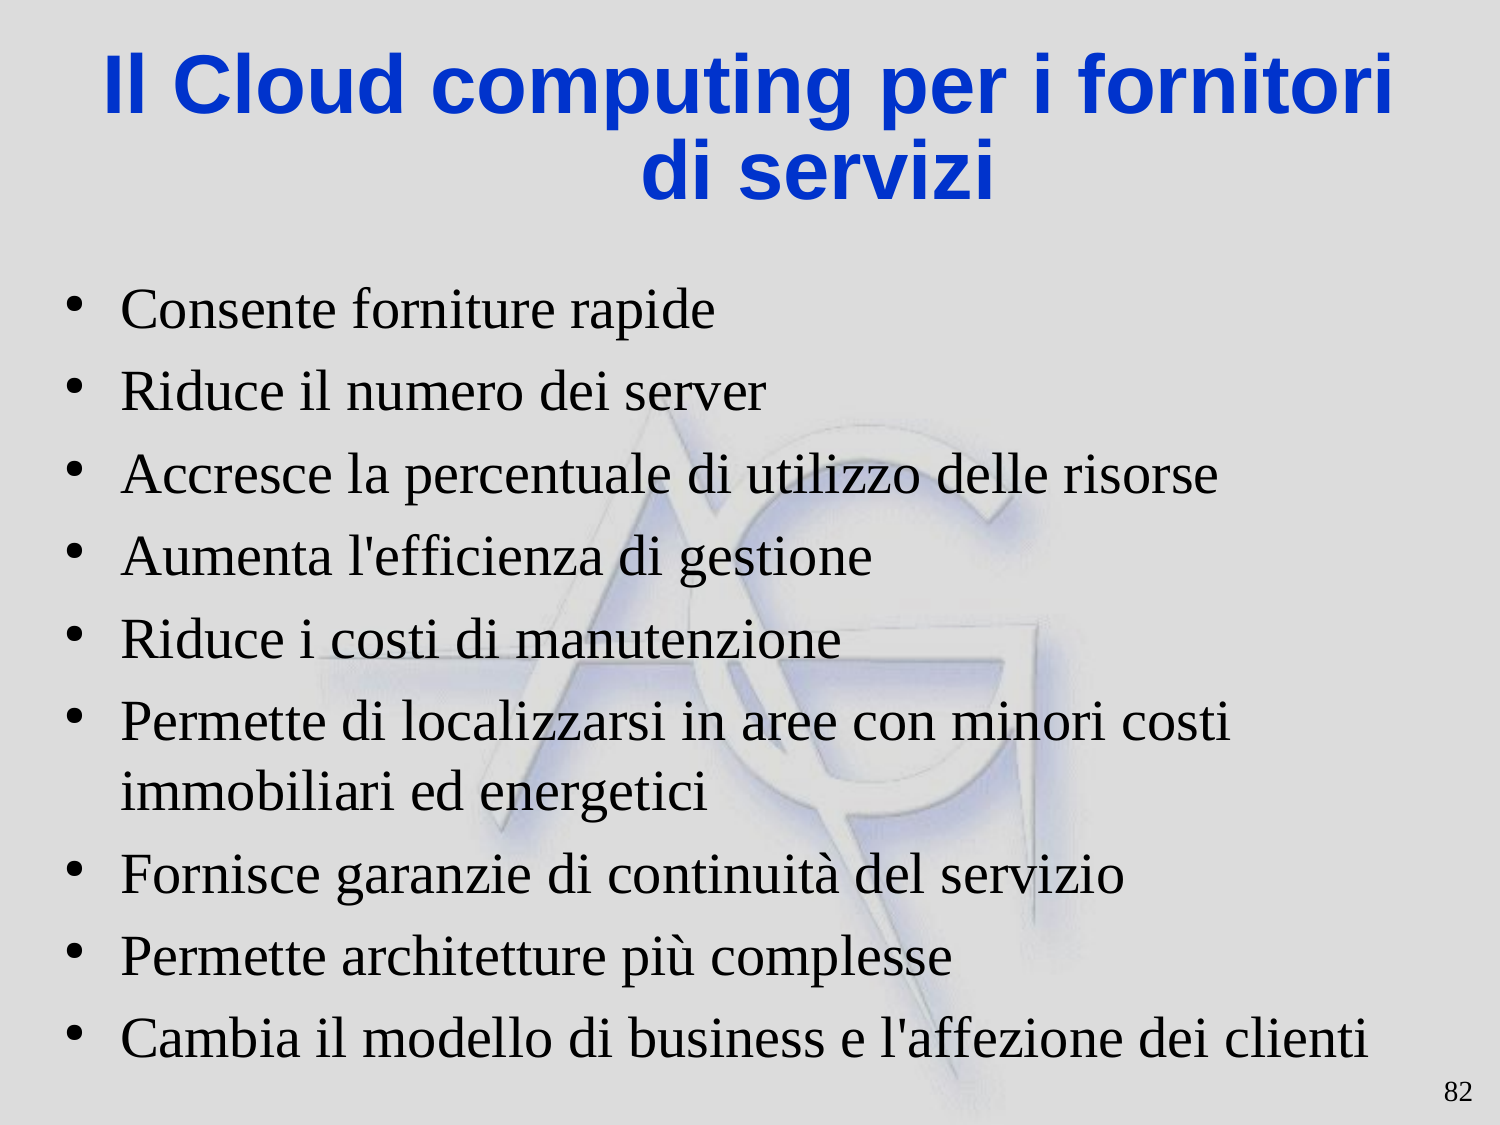

# Il Cloud computing per i fornitori di servizi
Consente forniture rapide
Riduce il numero dei server
Accresce la percentuale di utilizzo delle risorse
Aumenta l'efficienza di gestione
Riduce i costi di manutenzione
Permette di localizzarsi in aree con minori costi immobiliari ed energetici
Fornisce garanzie di continuità del servizio
Permette architetture più complesse
Cambia il modello di business e l'affezione dei clienti